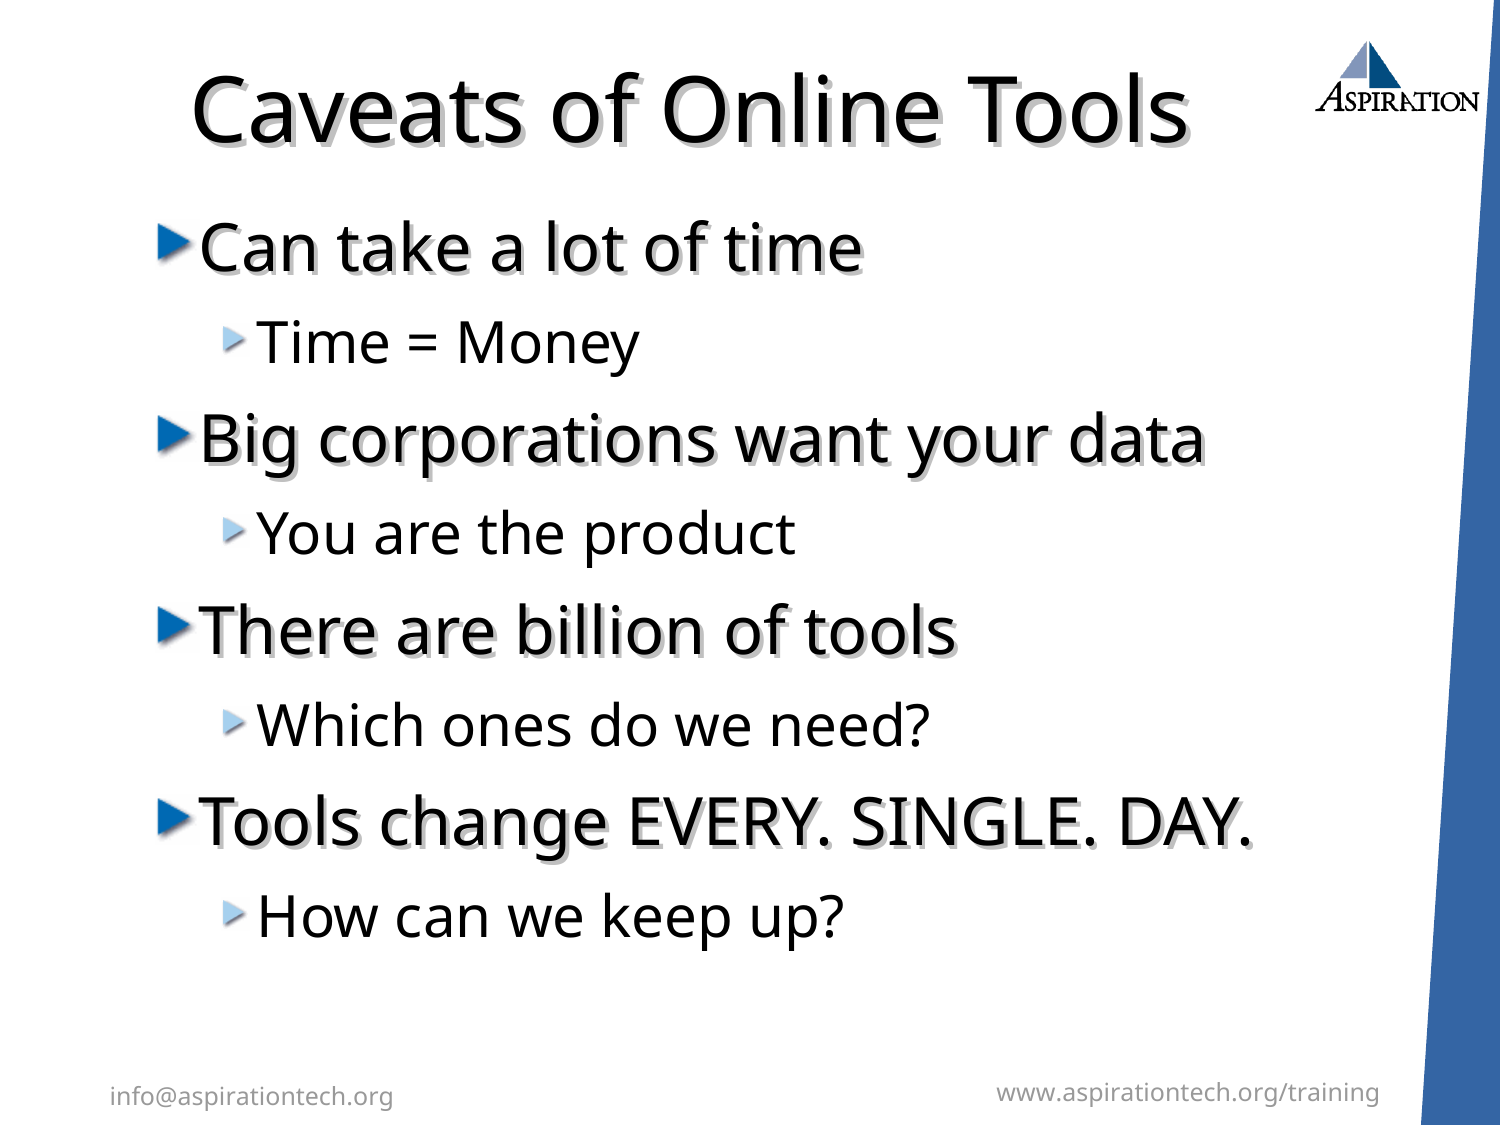

# Caveats of Online Tools
Can take a lot of time
Time = Money
Big corporations want your data
You are the product
There are billion of tools
Which ones do we need?
Tools change EVERY. SINGLE. DAY.
How can we keep up?